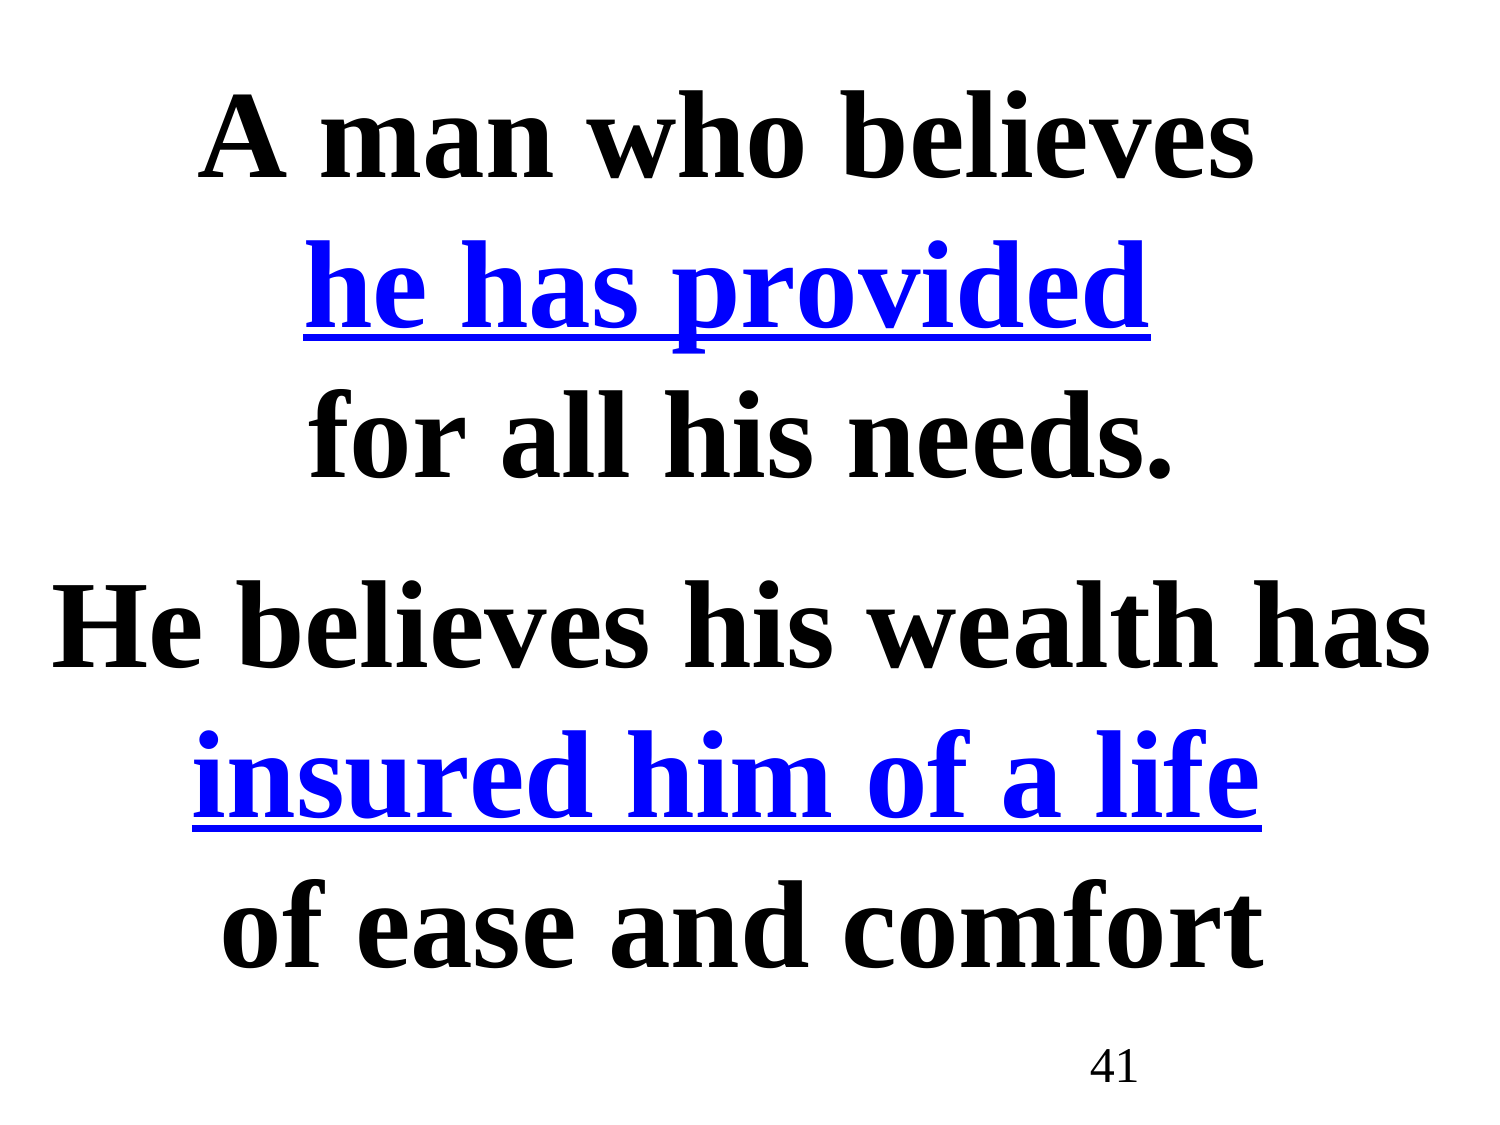

A man who believes
he has provided
for all his needs.
He believes his wealth has insured him of a life
of ease and comfort
41